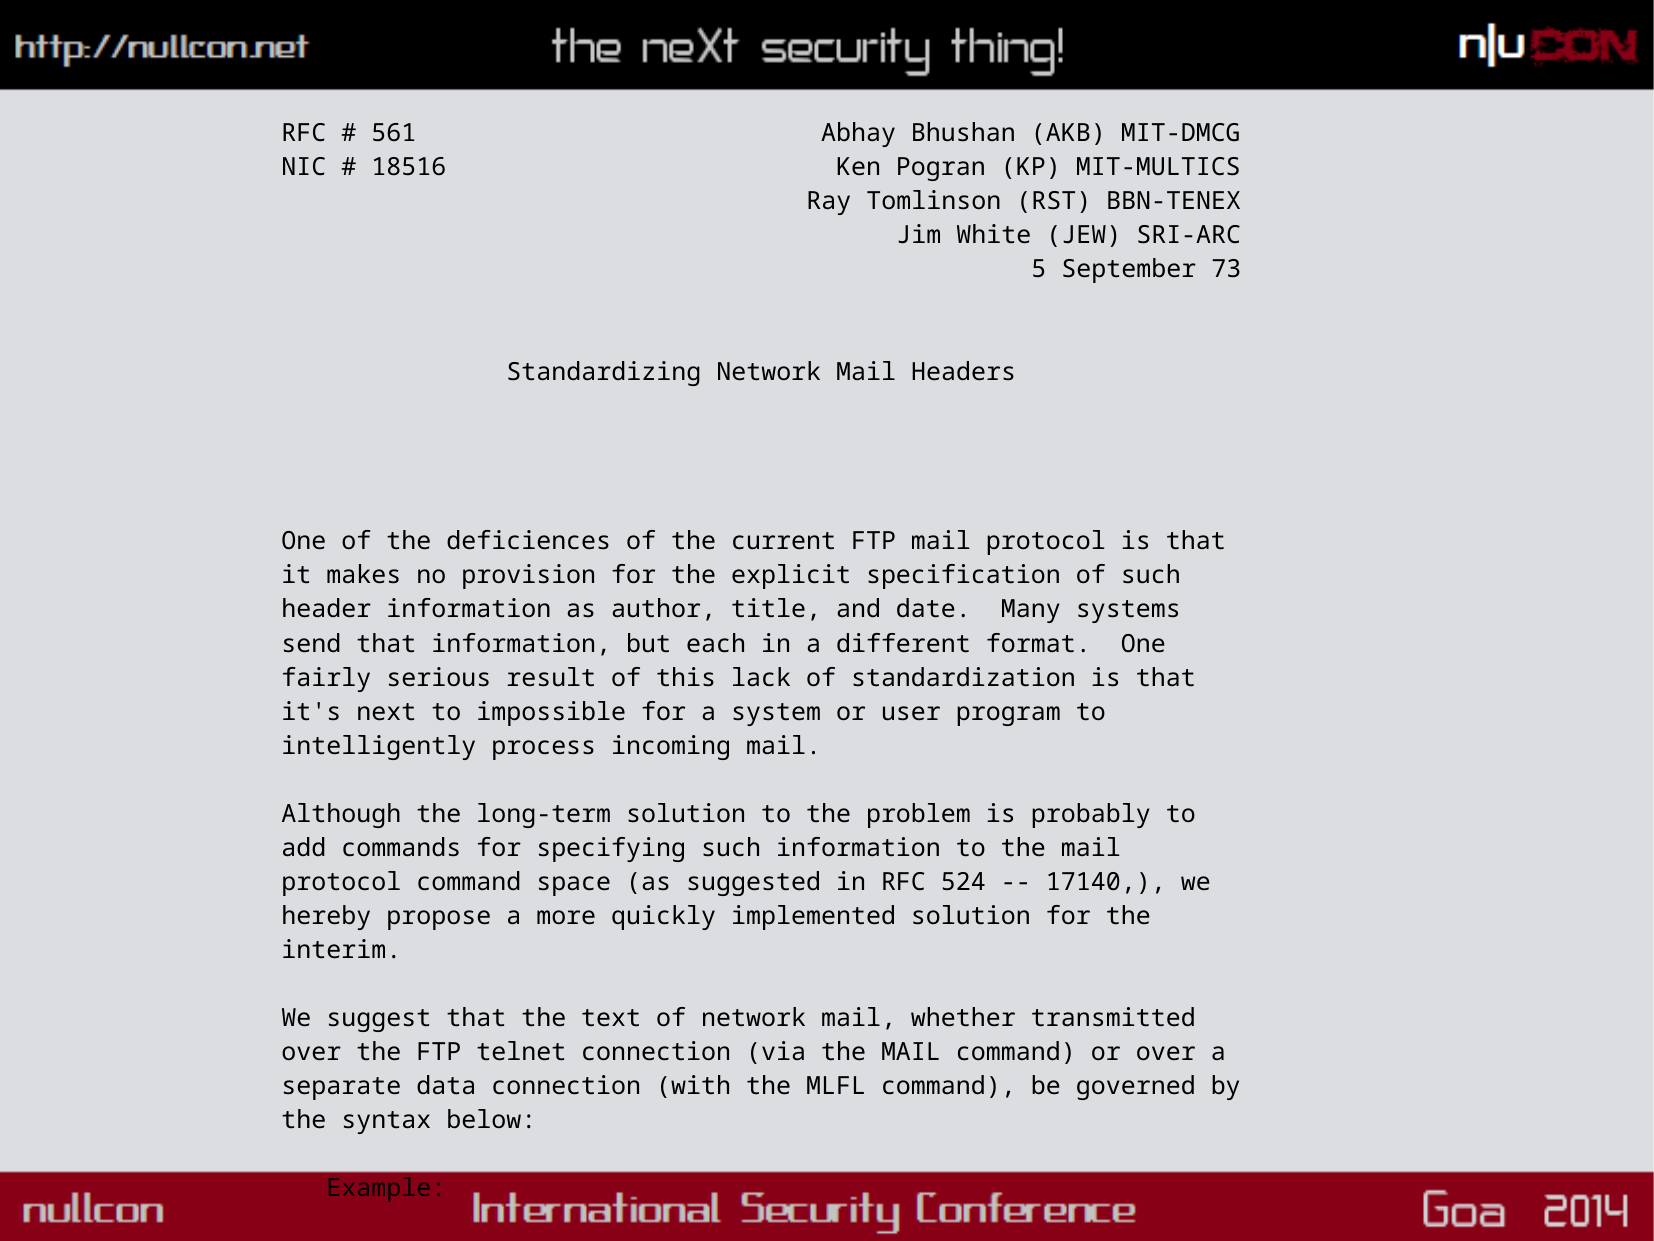

RFC # 561 Abhay Bhushan (AKB) MIT-DMCG
 NIC # 18516 Ken Pogran (KP) MIT-MULTICS
 Ray Tomlinson (RST) BBN-TENEX
 Jim White (JEW) SRI-ARC
 5 September 73
 Standardizing Network Mail Headers
 One of the deficiences of the current FTP mail protocol is that
 it makes no provision for the explicit specification of such
 header information as author, title, and date. Many systems
 send that information, but each in a different format. One
 fairly serious result of this lack of standardization is that
 it's next to impossible for a system or user program to
 intelligently process incoming mail.
 Although the long-term solution to the problem is probably to
 add commands for specifying such information to the mail
 protocol command space (as suggested in RFC 524 -- 17140,), we
 hereby propose a more quickly implemented solution for the
 interim.
 We suggest that the text of network mail, whether transmitted
 over the FTP telnet connection (via the MAIL command) or over a
 separate data connection (with the MLFL command), be governed by
 the syntax below:
 Example:
 From: White at SRI-ARC
 Date: 24 JUL 1973 1527-PDT
 Subject: Multi-Site Journal Meeting Announcement